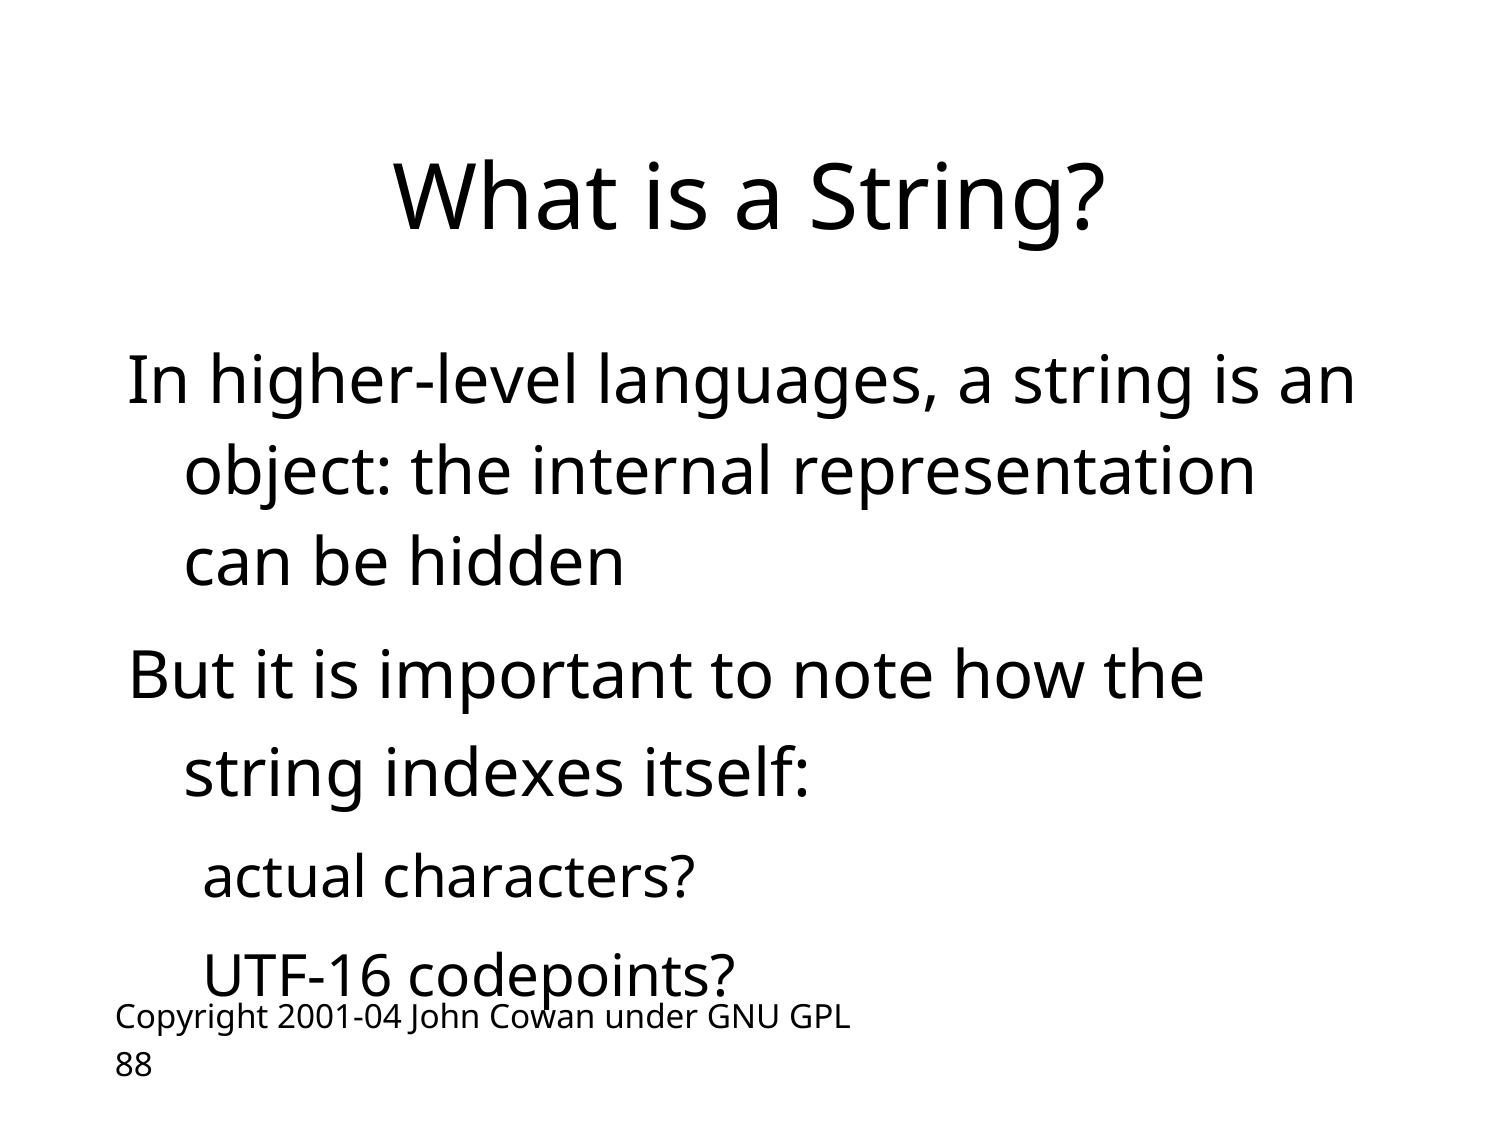

# What is a String?
In higher-level languages, a string is an object: the internal representation can be hidden
But it is important to note how the string indexes itself:
actual characters?
UTF-16 codepoints?